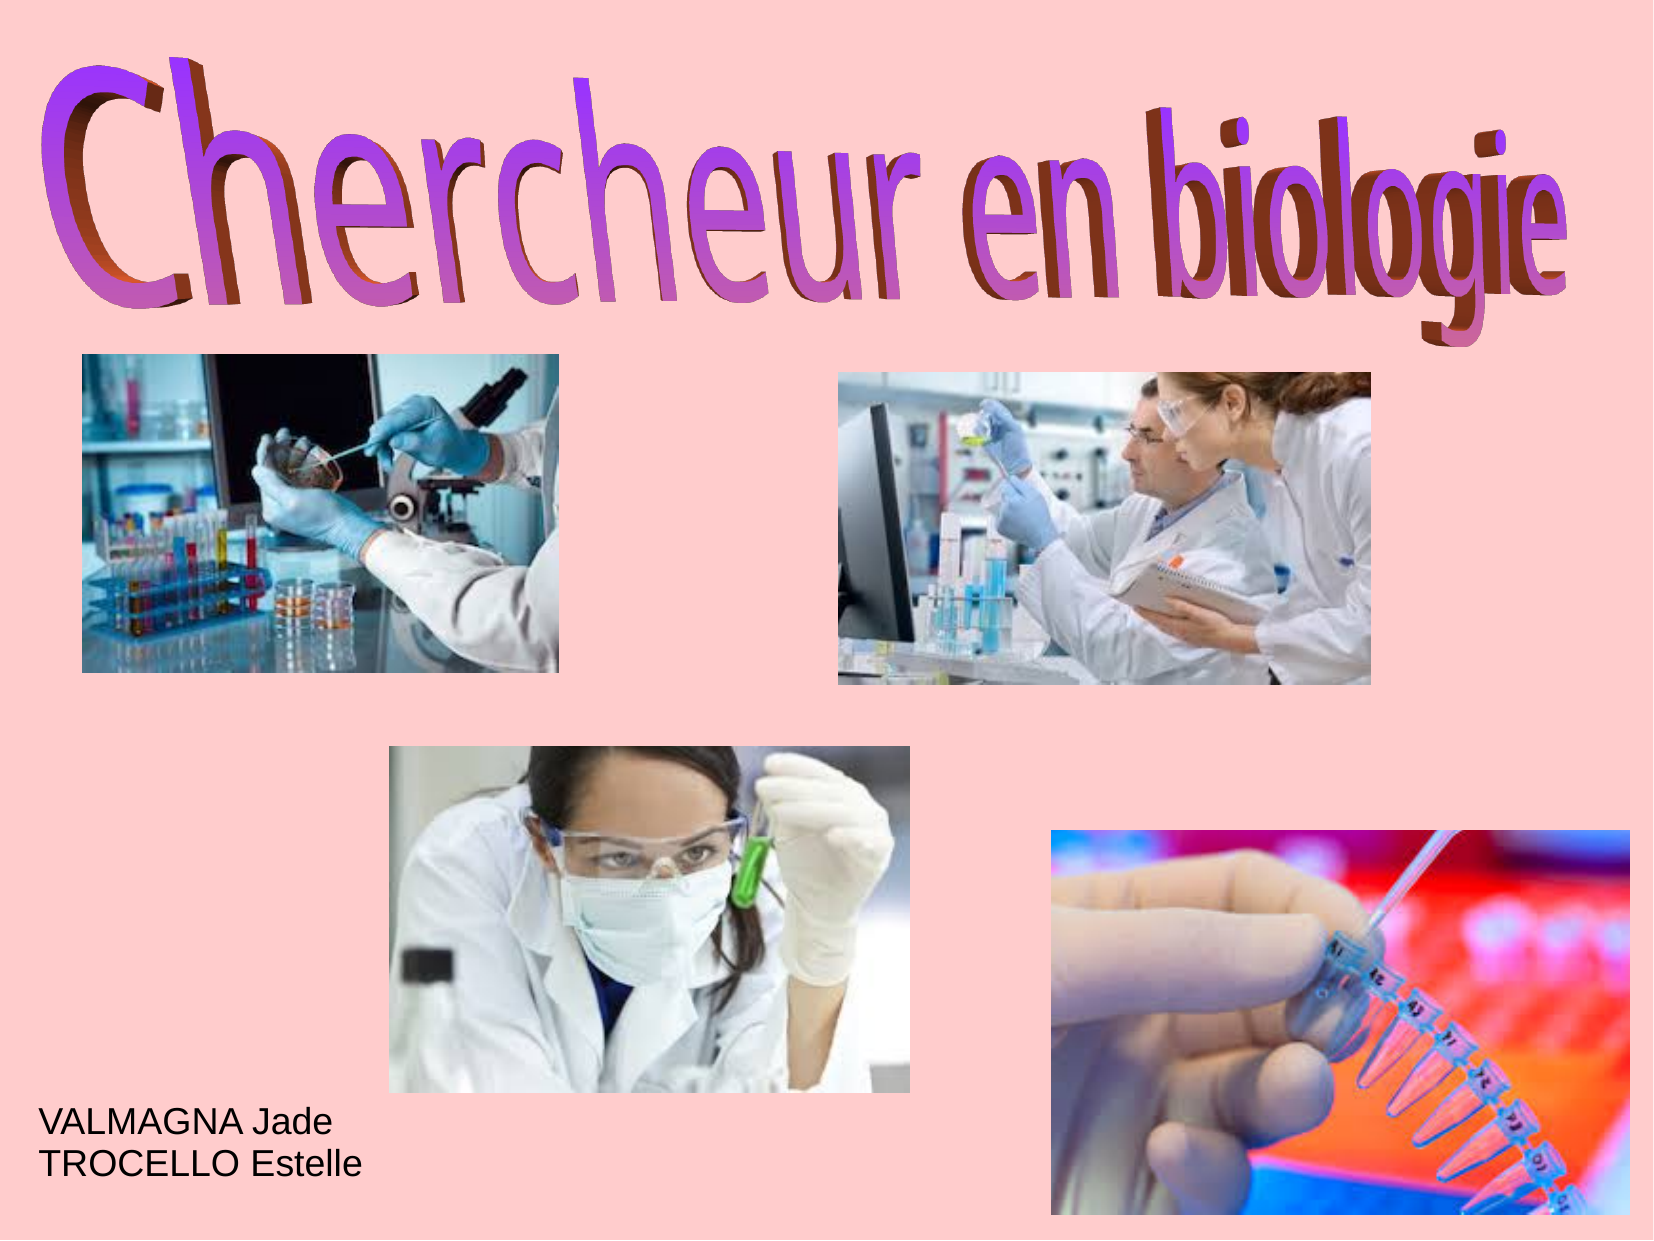

Chercheur en biologie
VALMAGNA Jade
TROCELLO Estelle